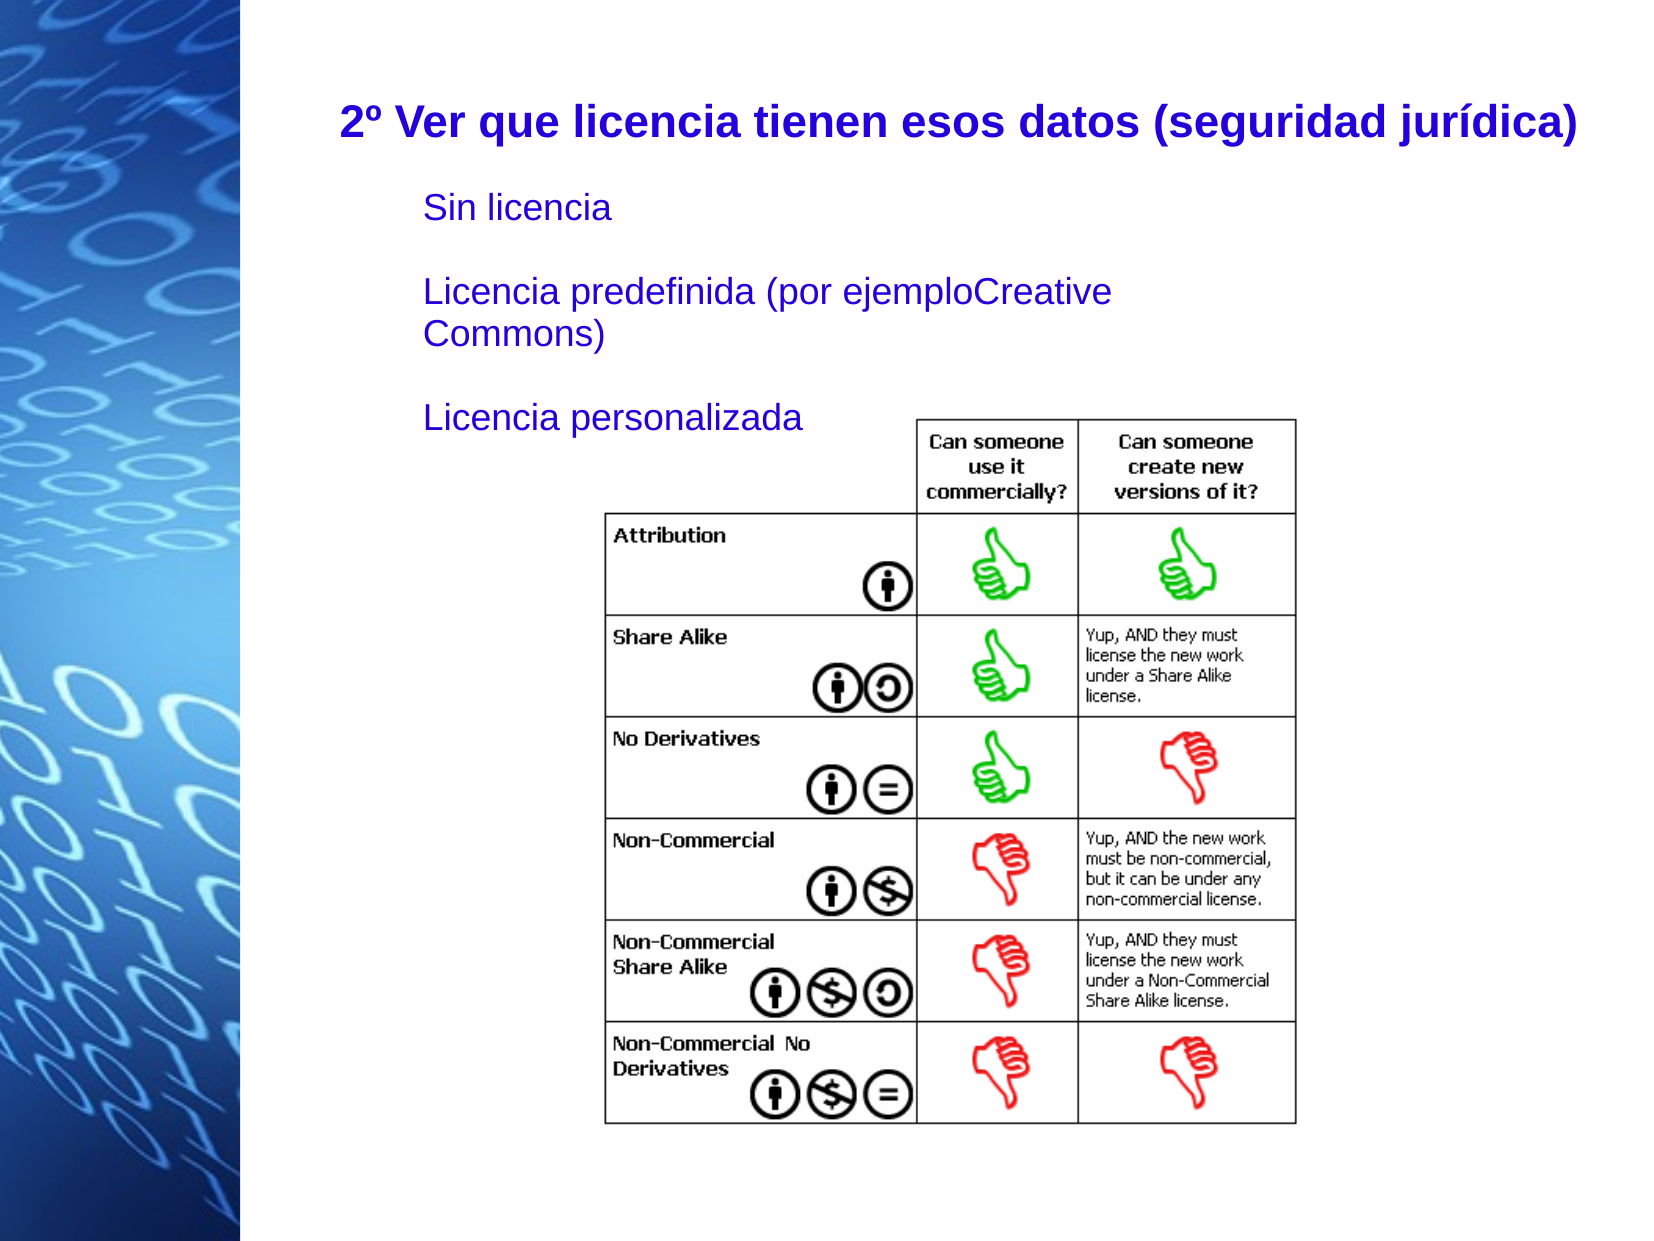

2º Ver que licencia tienen esos datos (seguridad jurídica)
	Sin licencia
	Licencia predefinida (por ejemploCreative 		Commons)
	Licencia personalizada